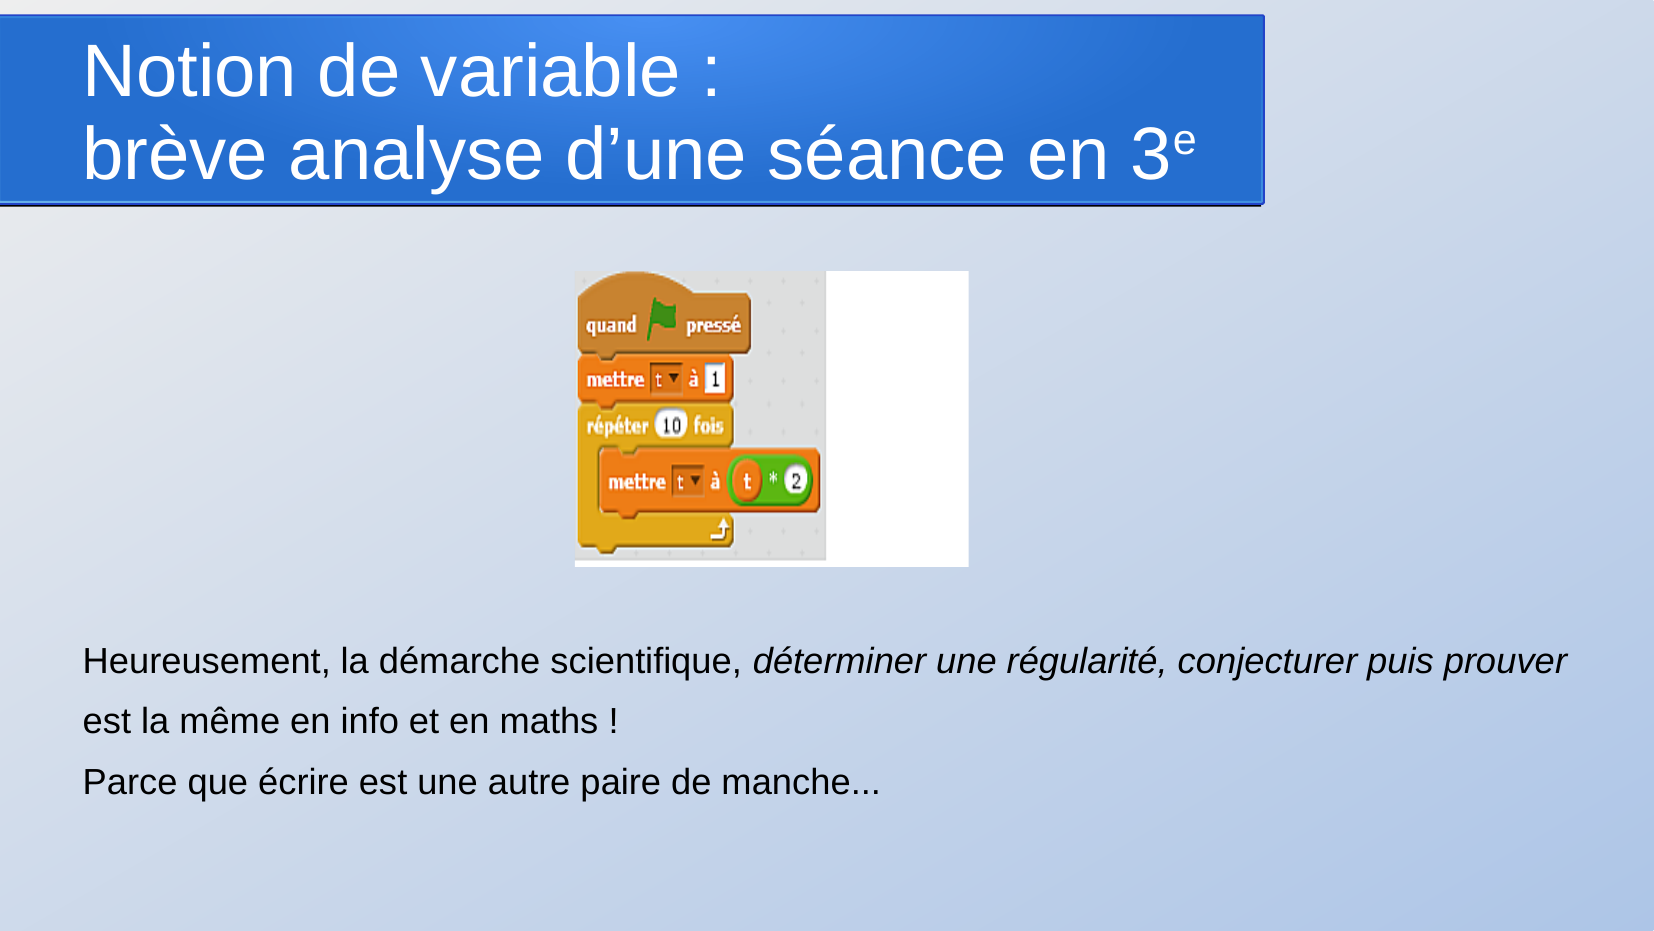

# Notion de variable : brève analyse d’une séance en 3e
Heureusement, la démarche scientifique, déterminer une régularité, conjecturer puis prouver est la même en info et en maths !
Parce que écrire est une autre paire de manche...